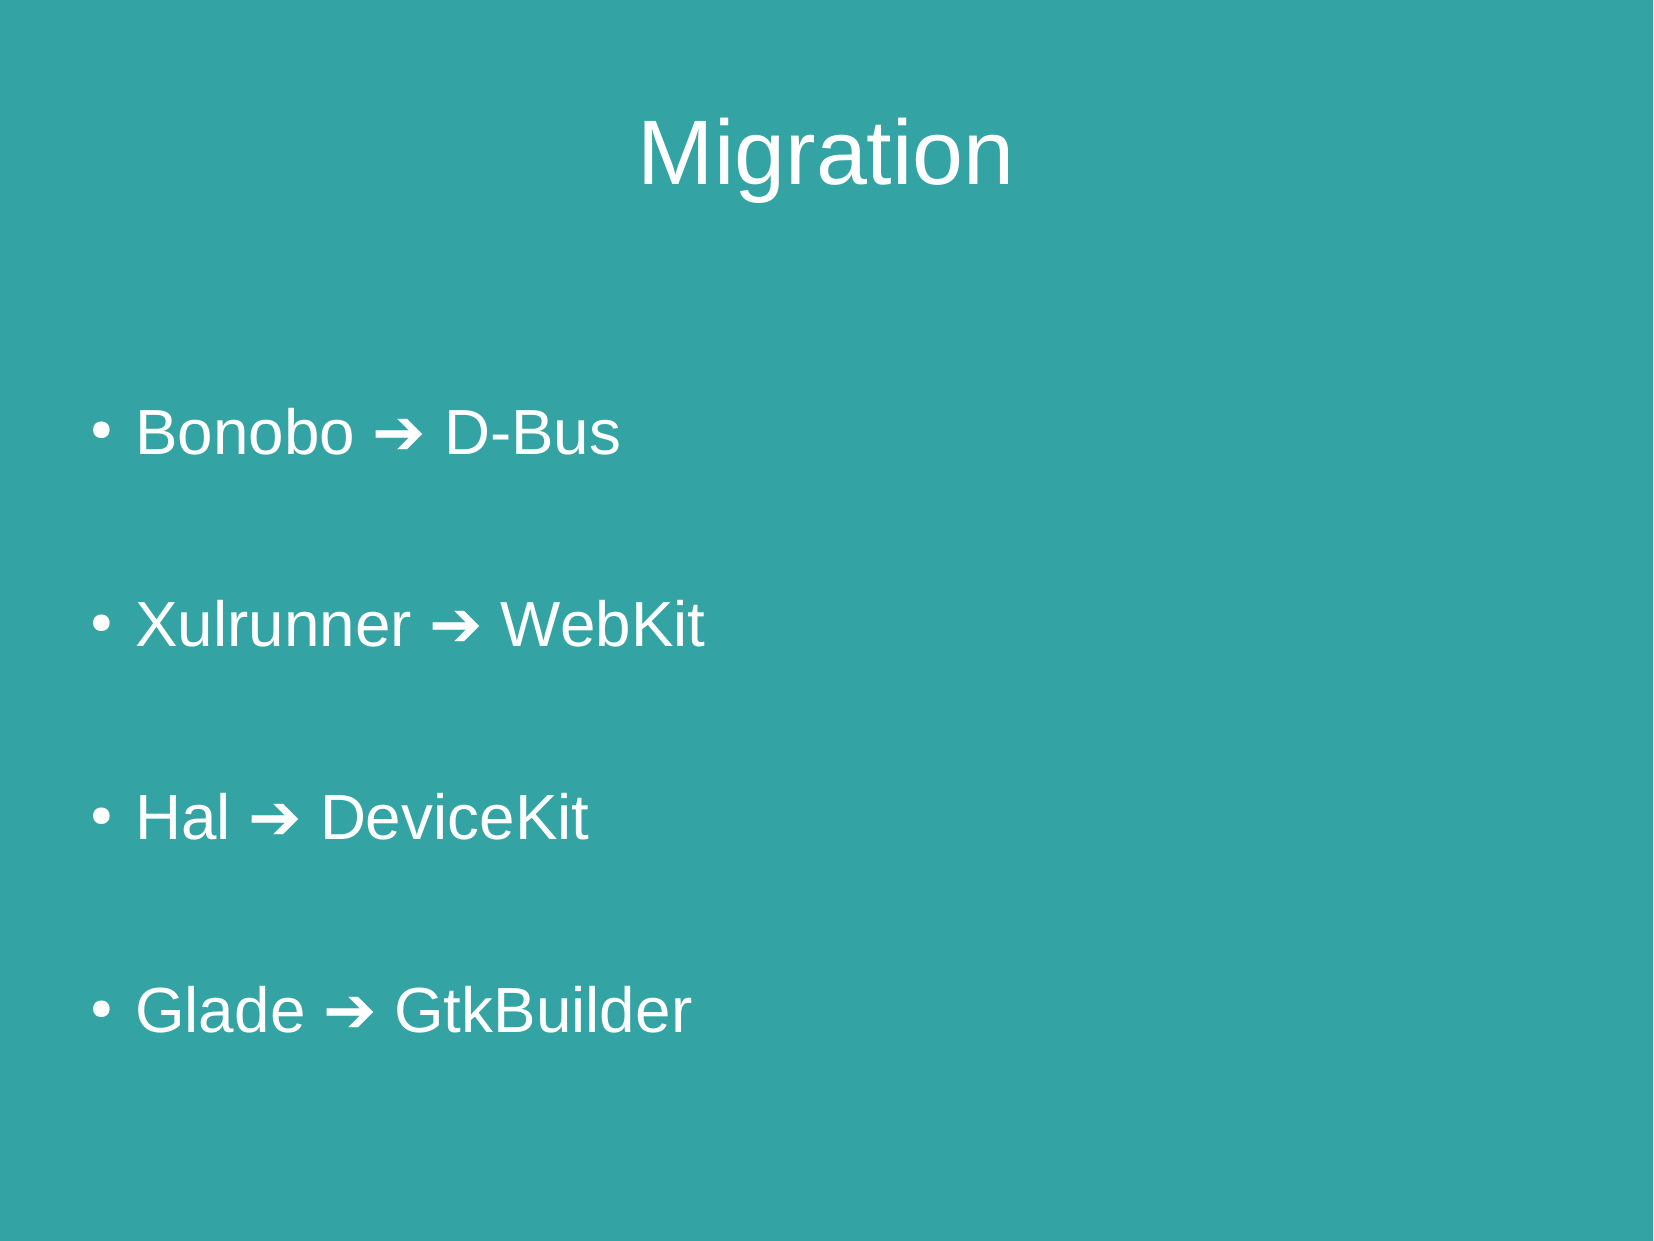

# Migration
Bonobo ➔ D-Bus
Xulrunner ➔ WebKit
Hal ➔ DeviceKit
Glade ➔ GtkBuilder